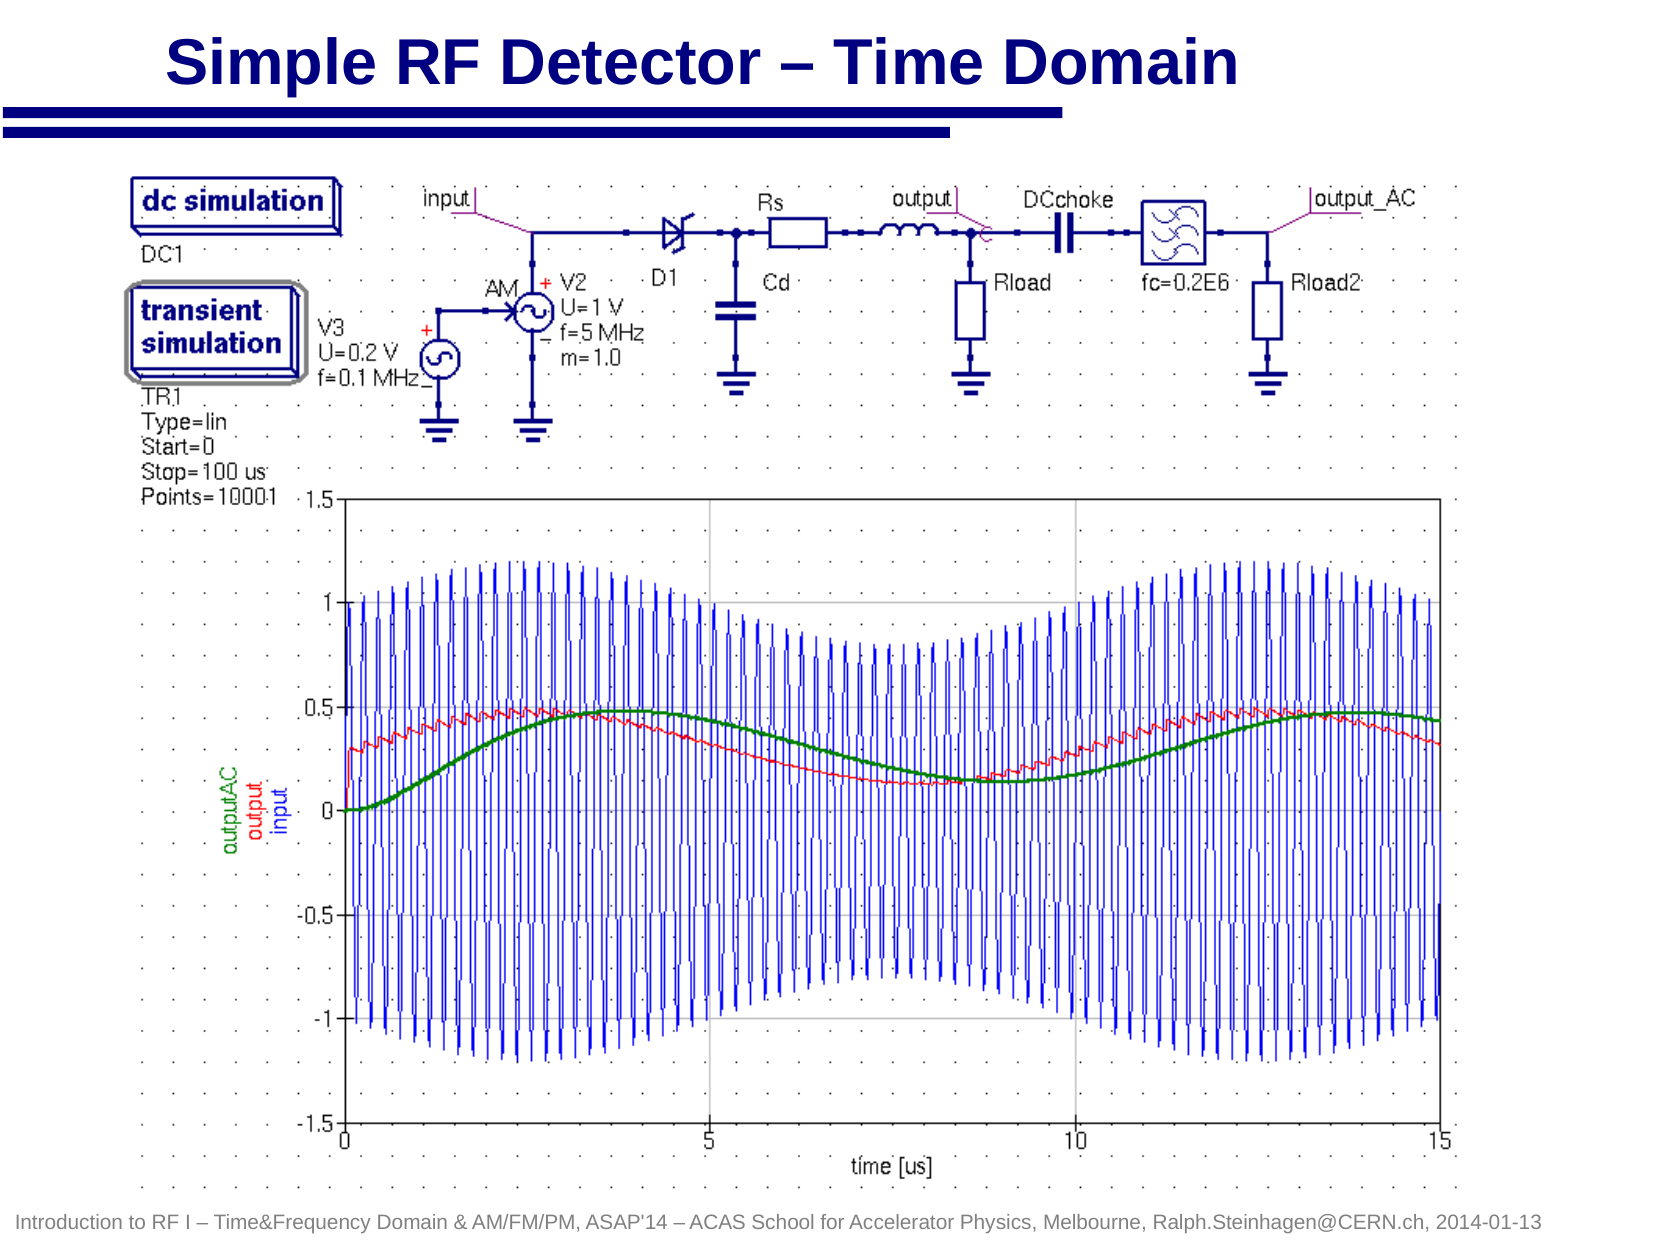

# Simple RF Detector – Time Domain